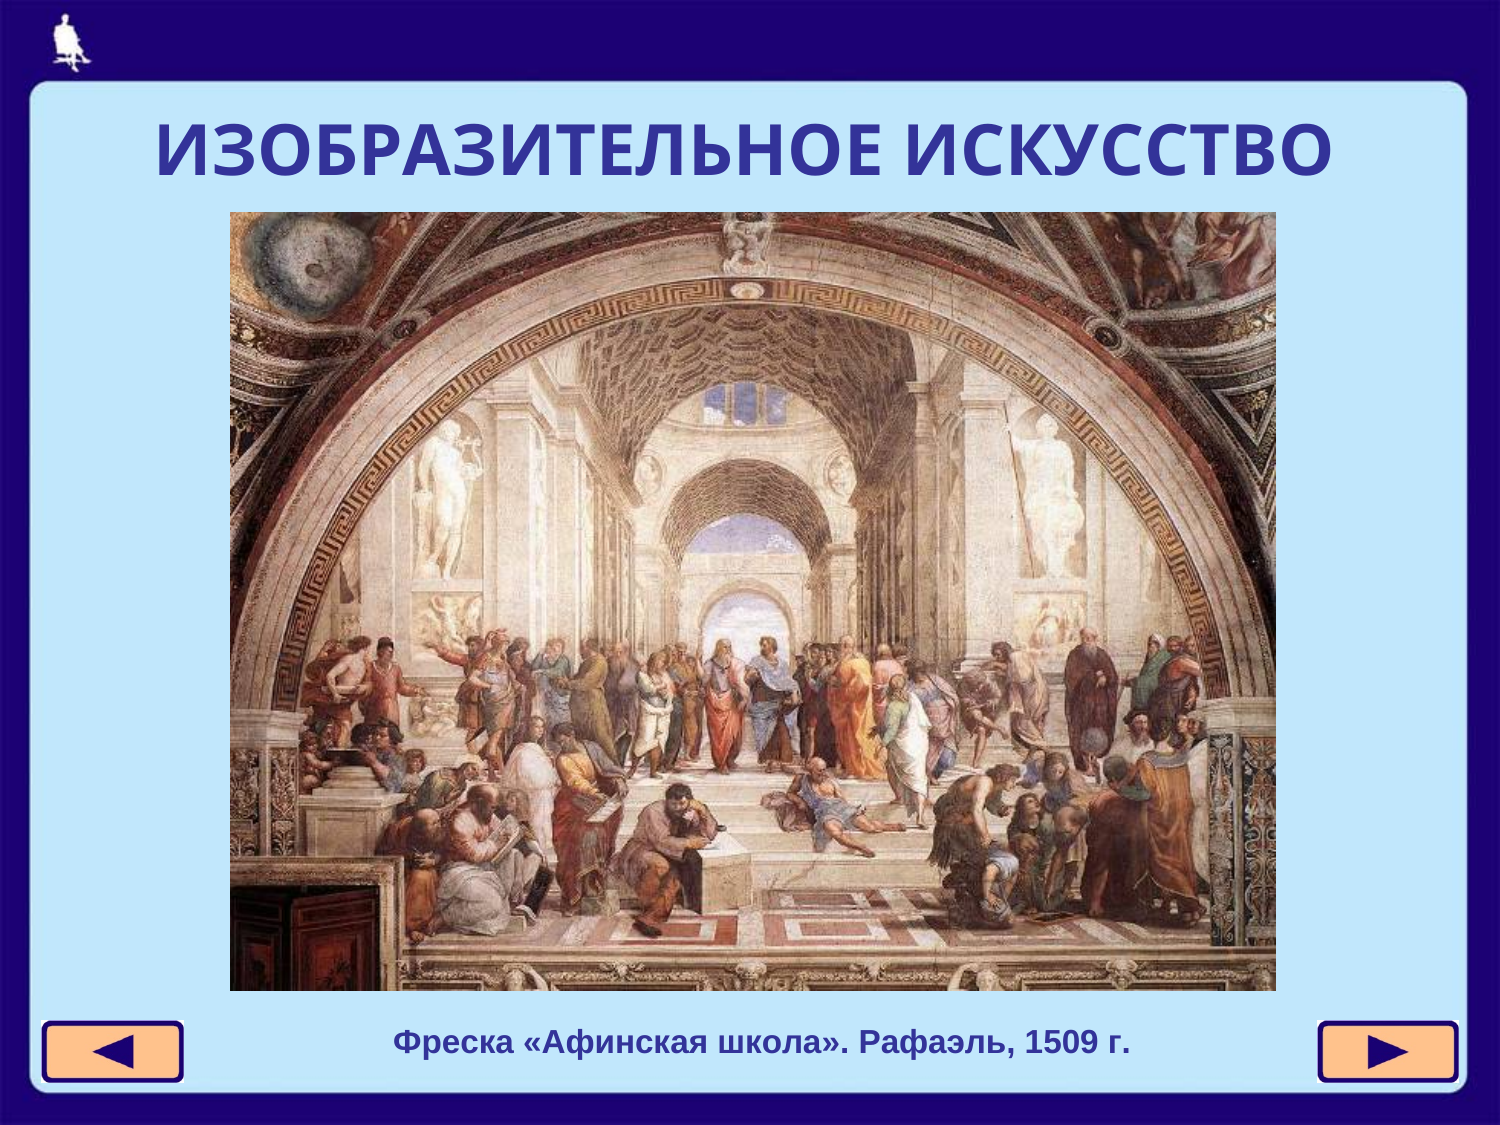

# ИЗОБРАЗИТЕЛЬНОЕ ИСКУССТВО
Фреска «Афинская школа». Рафаэль, 1509 г.